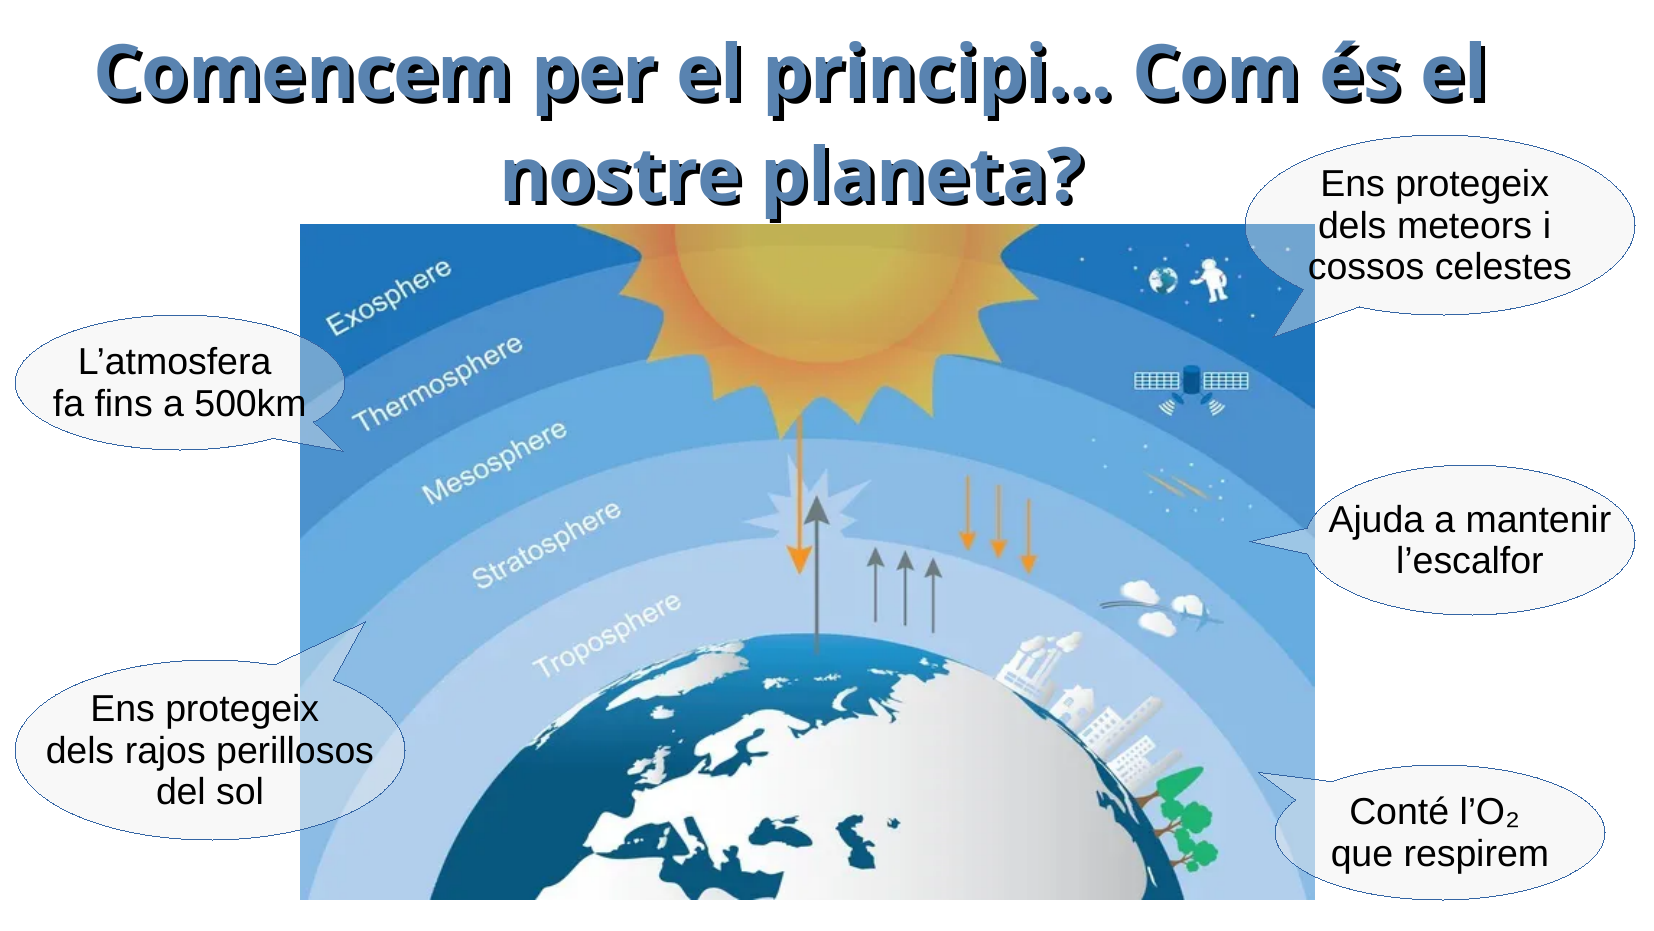

# Comencem per el principi… Com és el nostre planeta?
Ens protegeix
dels meteors i
cossos celestes
L’atmosfera
fa fins a 500km
Ajuda a mantenir
l’escalfor
Ens protegeix
dels rajos perillosos
del sol
Conté l’O₂
que respirem